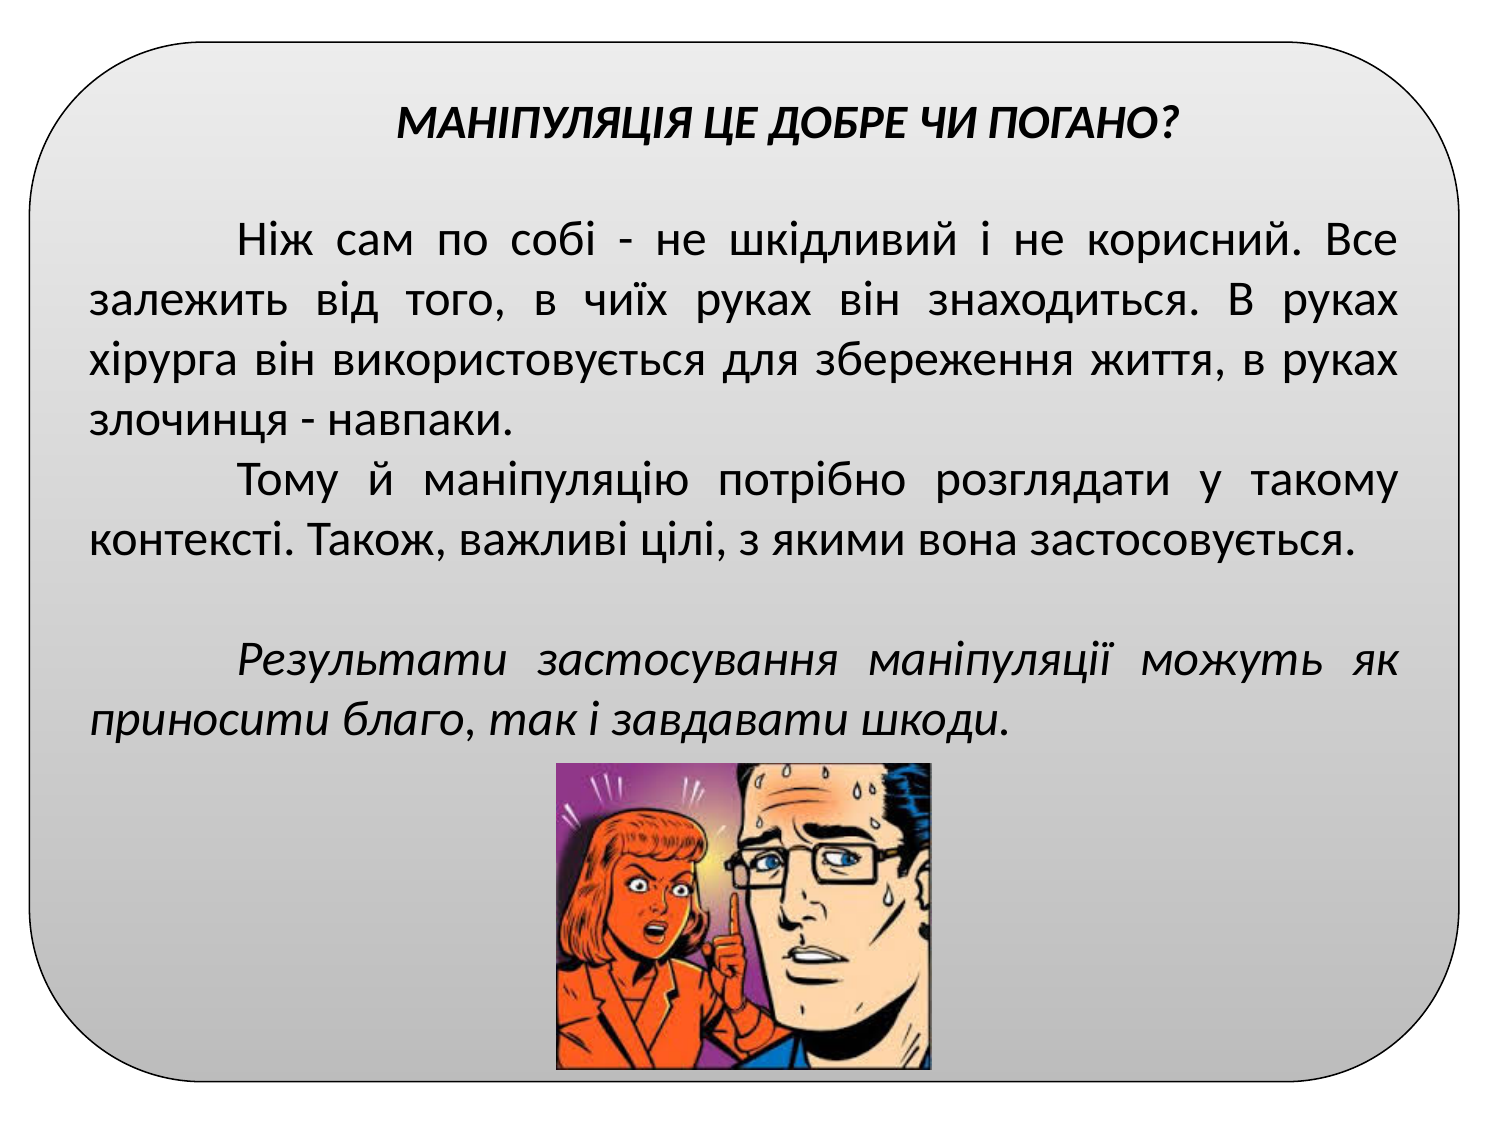

МАНІПУЛЯЦІЯ ЦЕ ДОБРЕ ЧИ ПОГАНО?
	Ніж сам по собі - не шкідливий і не корисний. Все залежить від того, в чиїх руках він знаходиться. В руках хірурга він використовується для збереження життя, в руках злочинця - навпаки.
	Тому й маніпуляцію потрібно розглядати у такому контексті. Також, важливі цілі, з якими вона застосовується.
	Результати застосування маніпуляції можуть як приносити благо, так і завдавати шкоди.